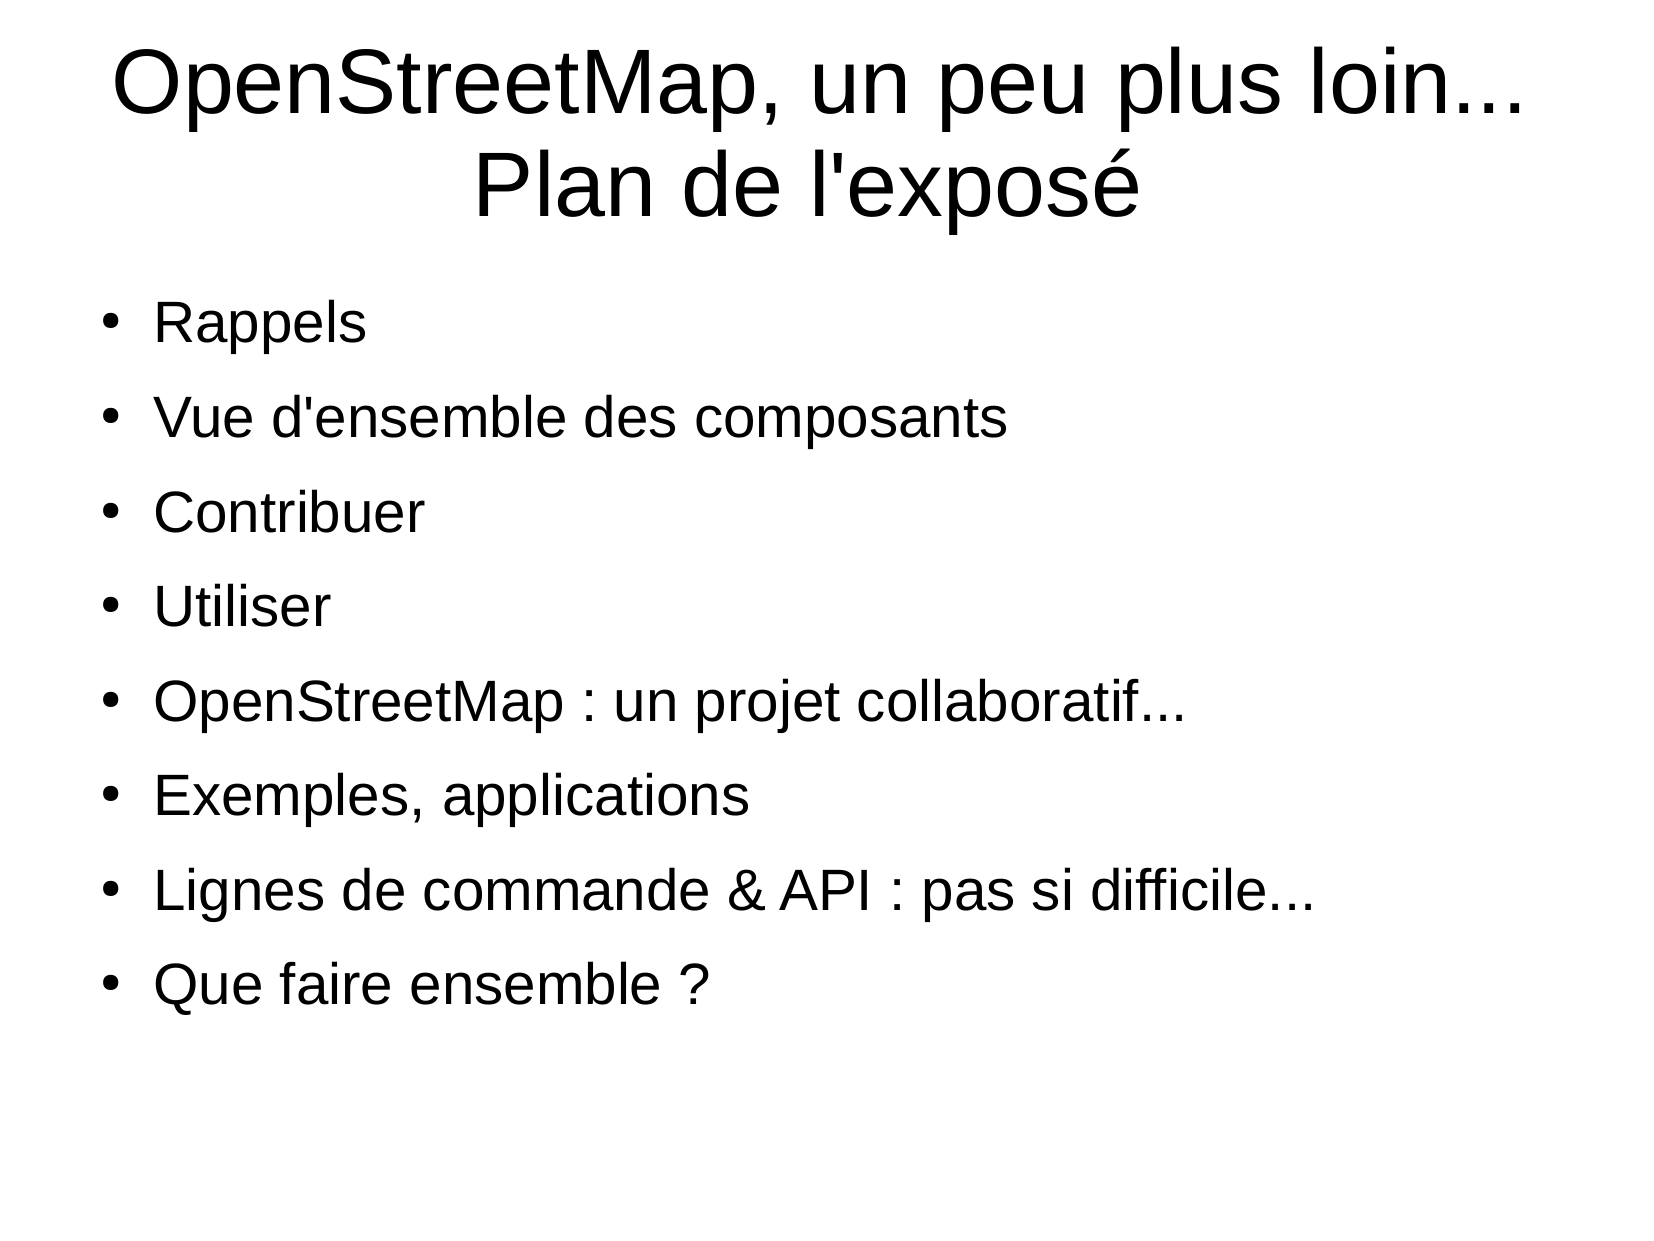

# OpenStreetMap, un peu plus loin... Plan de l'exposé
Rappels
Vue d'ensemble des composants
Contribuer
Utiliser
OpenStreetMap : un projet collaboratif...
Exemples, applications
Lignes de commande & API : pas si difficile...
Que faire ensemble ?